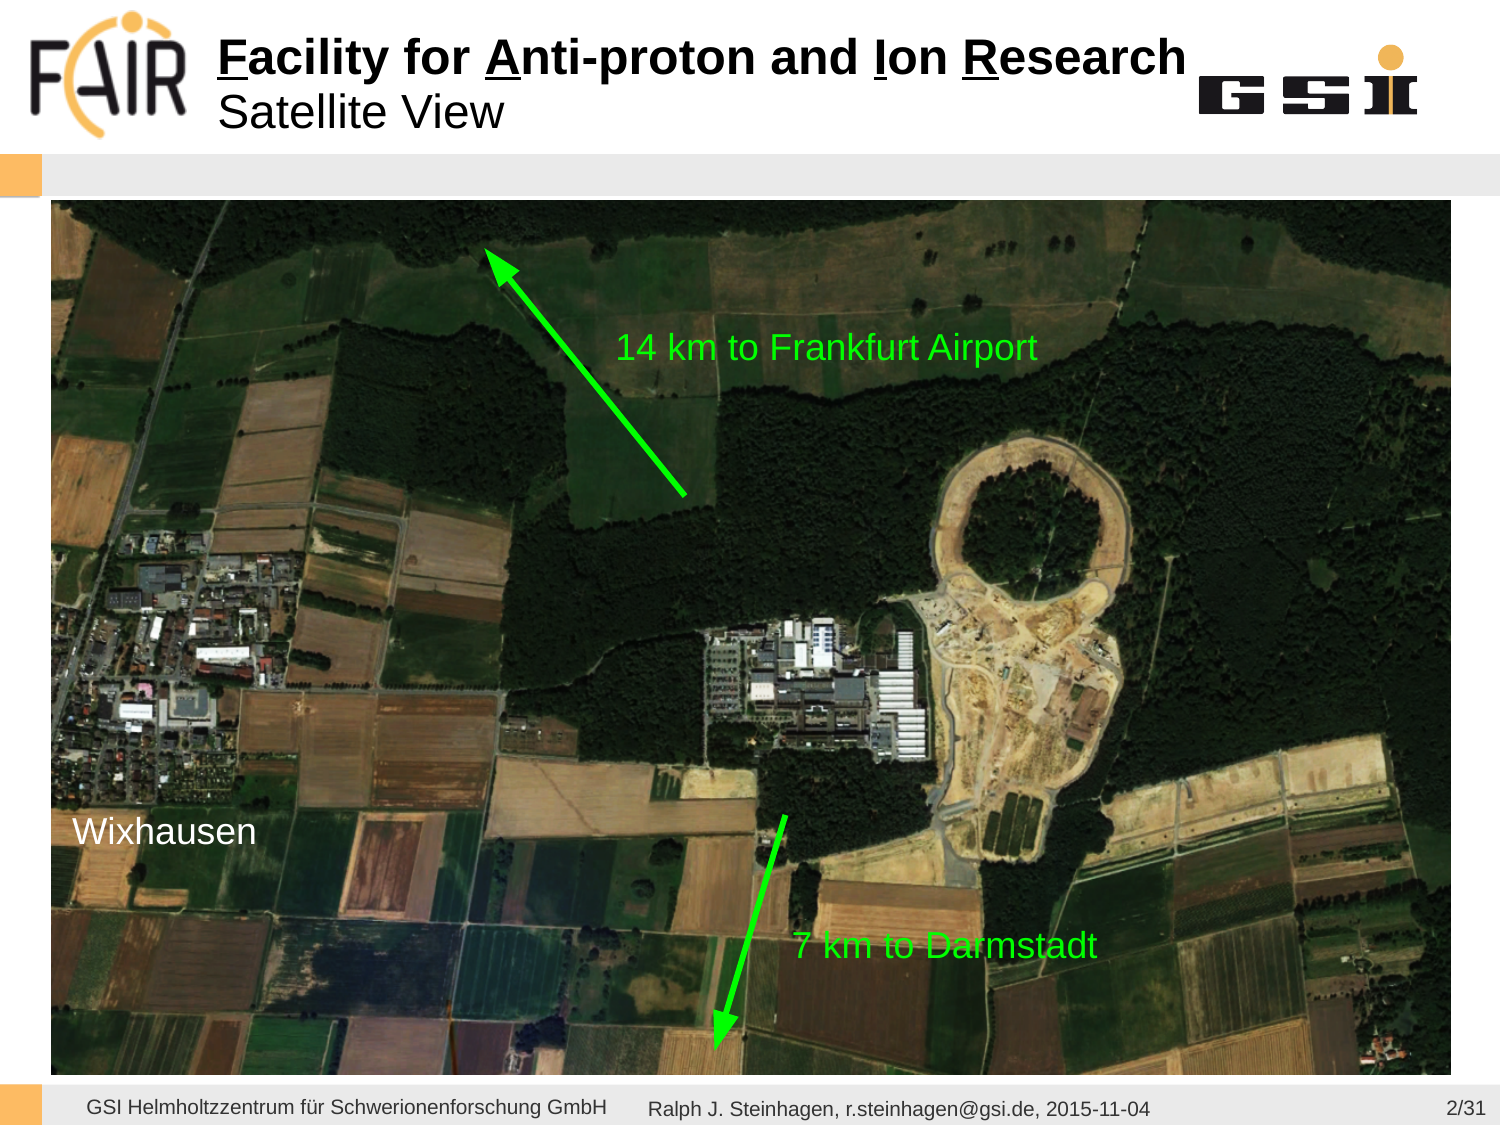

# Facility for Anti-proton and Ion Research Satellite View
14 km to Frankfurt Airport
Wixhausen
7 km to Darmstadt